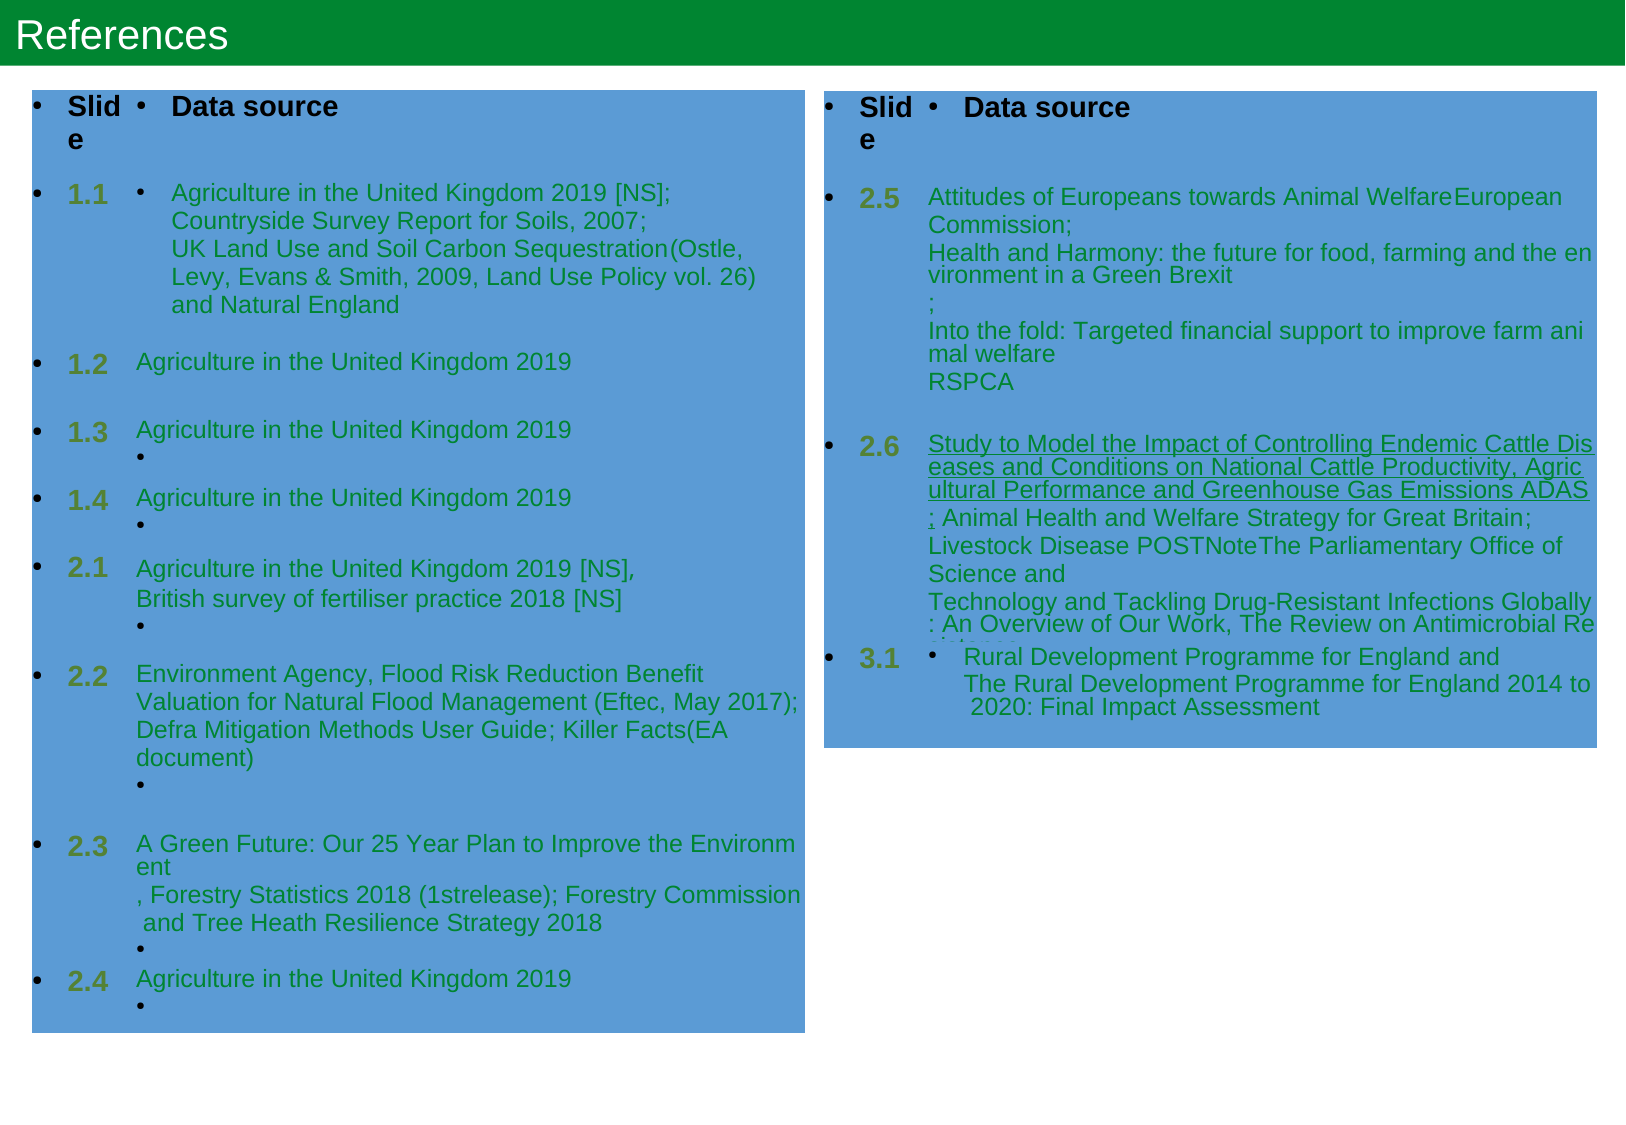

References
# References for slides 2.1 to 6.3
| Slide | Data source |
| --- | --- |
| 1.1 | Agriculture in the United Kingdom 2019 [NS]; Countryside Survey Report for Soils, 2007; UK Land Use and Soil Carbon Sequestration(Ostle, Levy, Evans & Smith, 2009, Land Use Policy vol. 26) and Natural England |
| 1.2 | Agriculture in the United Kingdom 2019 |
| 1.3 | Agriculture in the United Kingdom 2019 |
| 1.4 | Agriculture in the United Kingdom 2019 |
| 2.1 | Agriculture in the United Kingdom 2019 [NS], British survey of fertiliser practice 2018 [NS] |
| 2.2 | Environment Agency, Flood Risk Reduction Benefit Valuation for Natural Flood Management (Eftec, May 2017); Defra Mitigation Methods User Guide; Killer Facts(EA document) |
| 2.3 | A Green Future: Our 25 Year Plan to Improve the Environment, Forestry Statistics 2018 (1strelease); Forestry Commission and Tree Heath Resilience Strategy 2018 |
| 2.4 | Agriculture in the United Kingdom 2019 |
| Slide | Data source |
| --- | --- |
| 2.5 | Attitudes of Europeans towards Animal WelfareEuropean Commission; Health and Harmony: the future for food, farming and the environment in a Green Brexit; Into the fold: Targeted financial support to improve farm animal welfareRSPCA |
| 2.6 | Study to Model the Impact of Controlling Endemic Cattle Diseases and Conditions on National Cattle Productivity, Agricultural Performance and Greenhouse Gas Emissions ADAS; Animal Health and Welfare Strategy for Great Britain; Livestock Disease POSTNoteThe Parliamentary Office of Science and Technology and Tackling Drug-Resistant Infections Globally: An Overview of Our Work, The Review on Antimicrobial Resistance |
| 3.1 | Rural Development Programme for England and The Rural Development Programme for England 2014 to 2020: Final Impact Assessment |